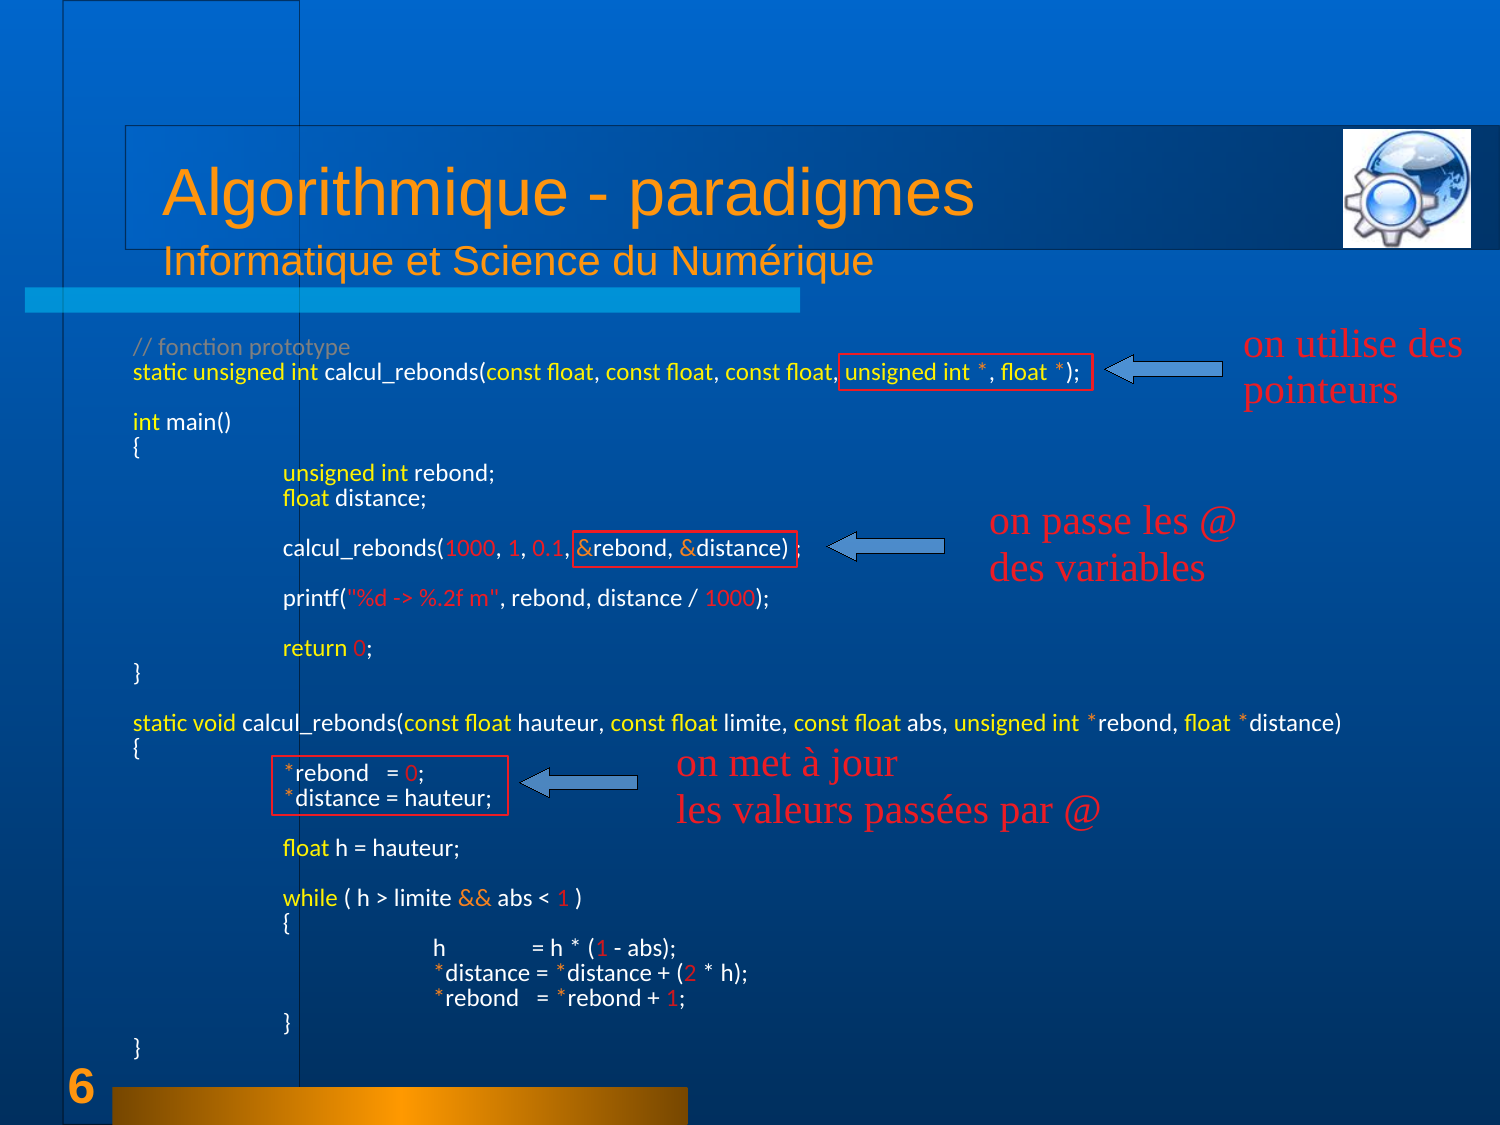

// fonction prototype
static unsigned int calcul_rebonds(const float, const float, const float, unsigned int *, float *);
int main()
{
	unsigned int rebond;
	float distance;
 	calcul_rebonds(1000, 1, 0.1, &rebond, &distance) ;
	printf("%d -> %.2f m", rebond, distance / 1000);
	return 0;
}
static void calcul_rebonds(const float hauteur, const float limite, const float abs, unsigned int *rebond, float *distance)
{
	*rebond = 0;
	*distance = hauteur;
	float h = hauteur;
	while ( h > limite && abs < 1 )
	{
		h = h * (1 - abs);
		*distance = *distance + (2 * h);
		*rebond = *rebond + 1;
	}
}
on utilise des pointeurs
on passe les @ des variables
on met à jour
les valeurs passées par @